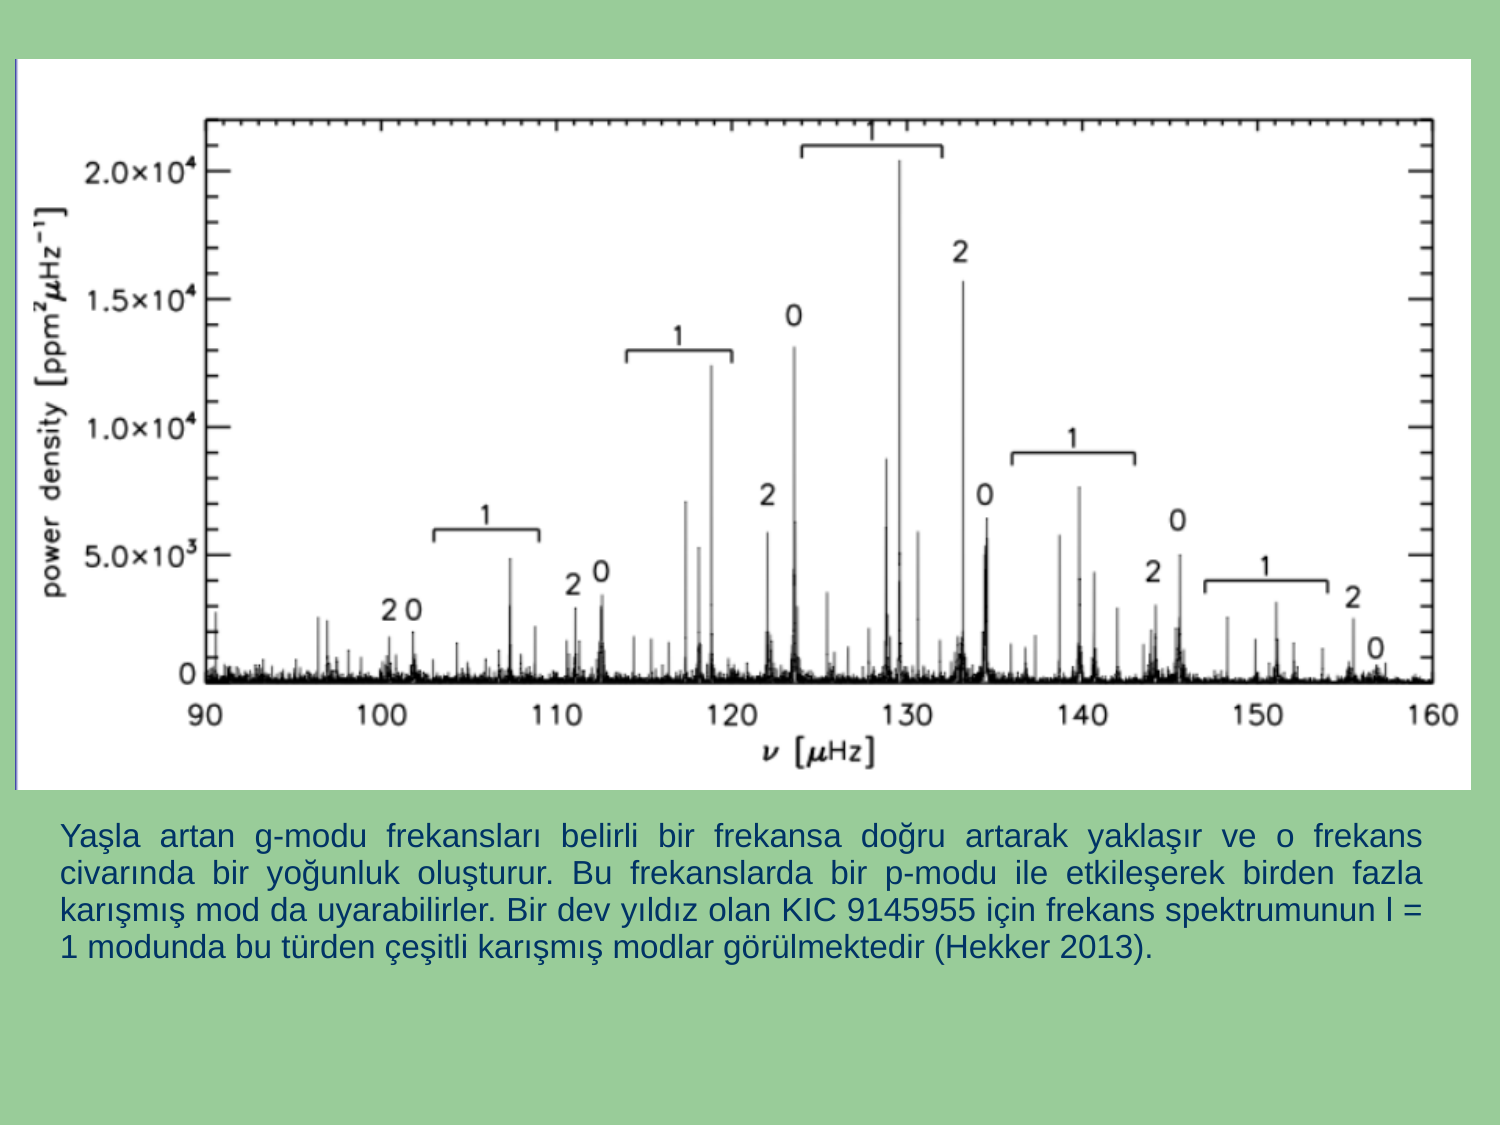

Yaşla artan g-modu frekansları belirli bir frekansa doğru artarak yaklaşır ve o frekans civarında bir yoğunluk oluşturur. Bu frekanslarda bir p-modu ile etkileşerek birden fazla karışmış mod da uyarabilirler. Bir dev yıldız olan KIC 9145955 için frekans spektrumunun l = 1 modunda bu türden çeşitli karışmış modlar görülmektedir (Hekker 2013).